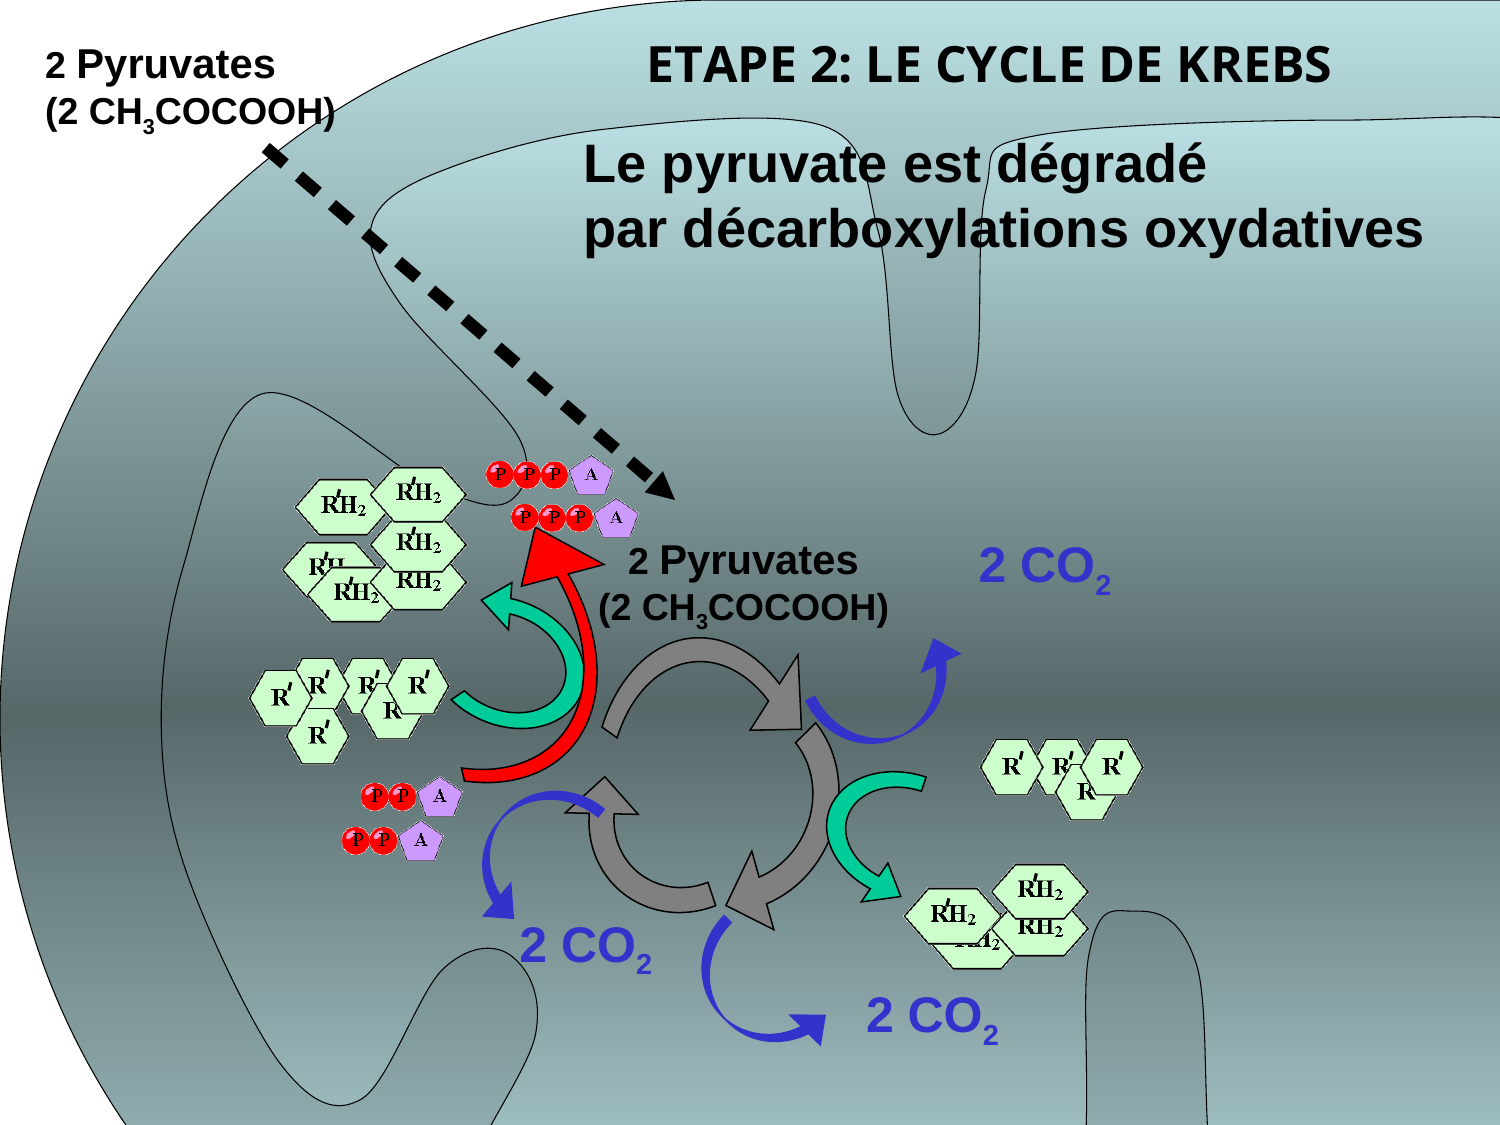

# ETAPE 2: LE CYCLE DE KREBS
2 Pyruvates
(2 CH3COCOOH)
Le pyruvate est dégradé
par décarboxylations oxydatives
2 Pyruvates
(2 CH3COCOOH)
2 CO2
2 CO2
2 CO2